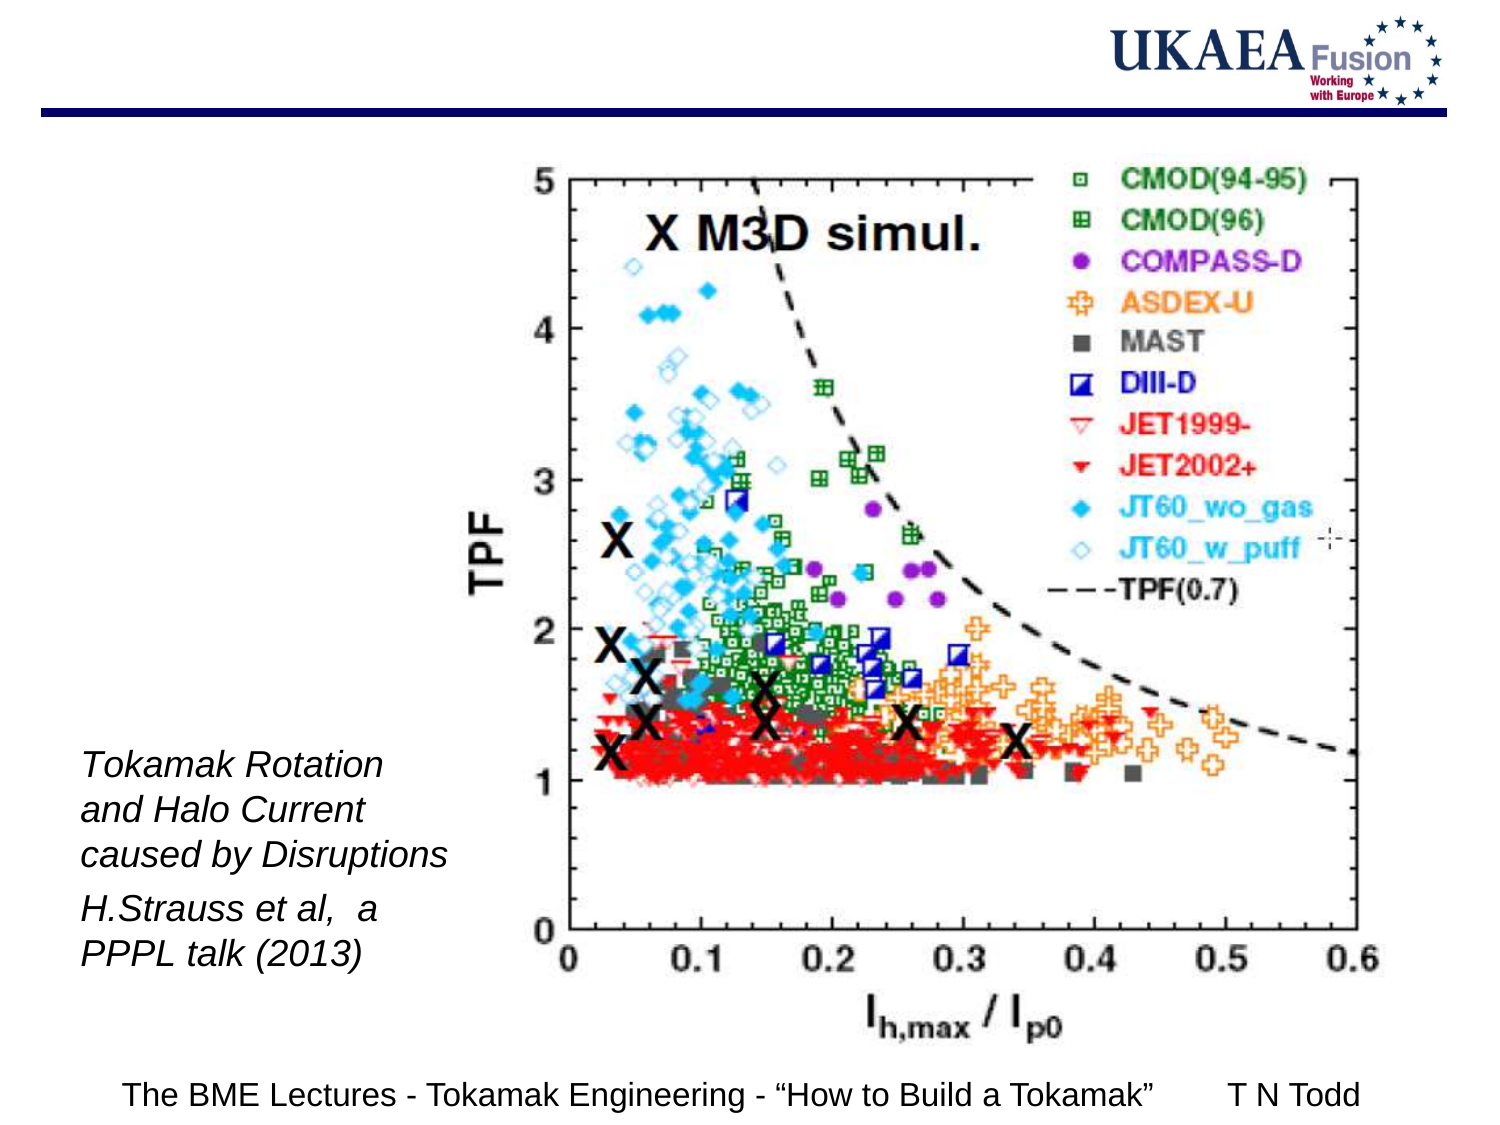

Tokamak Rotation and Halo Current caused by Disruptions
H.Strauss et al, a PPPL talk (2013)